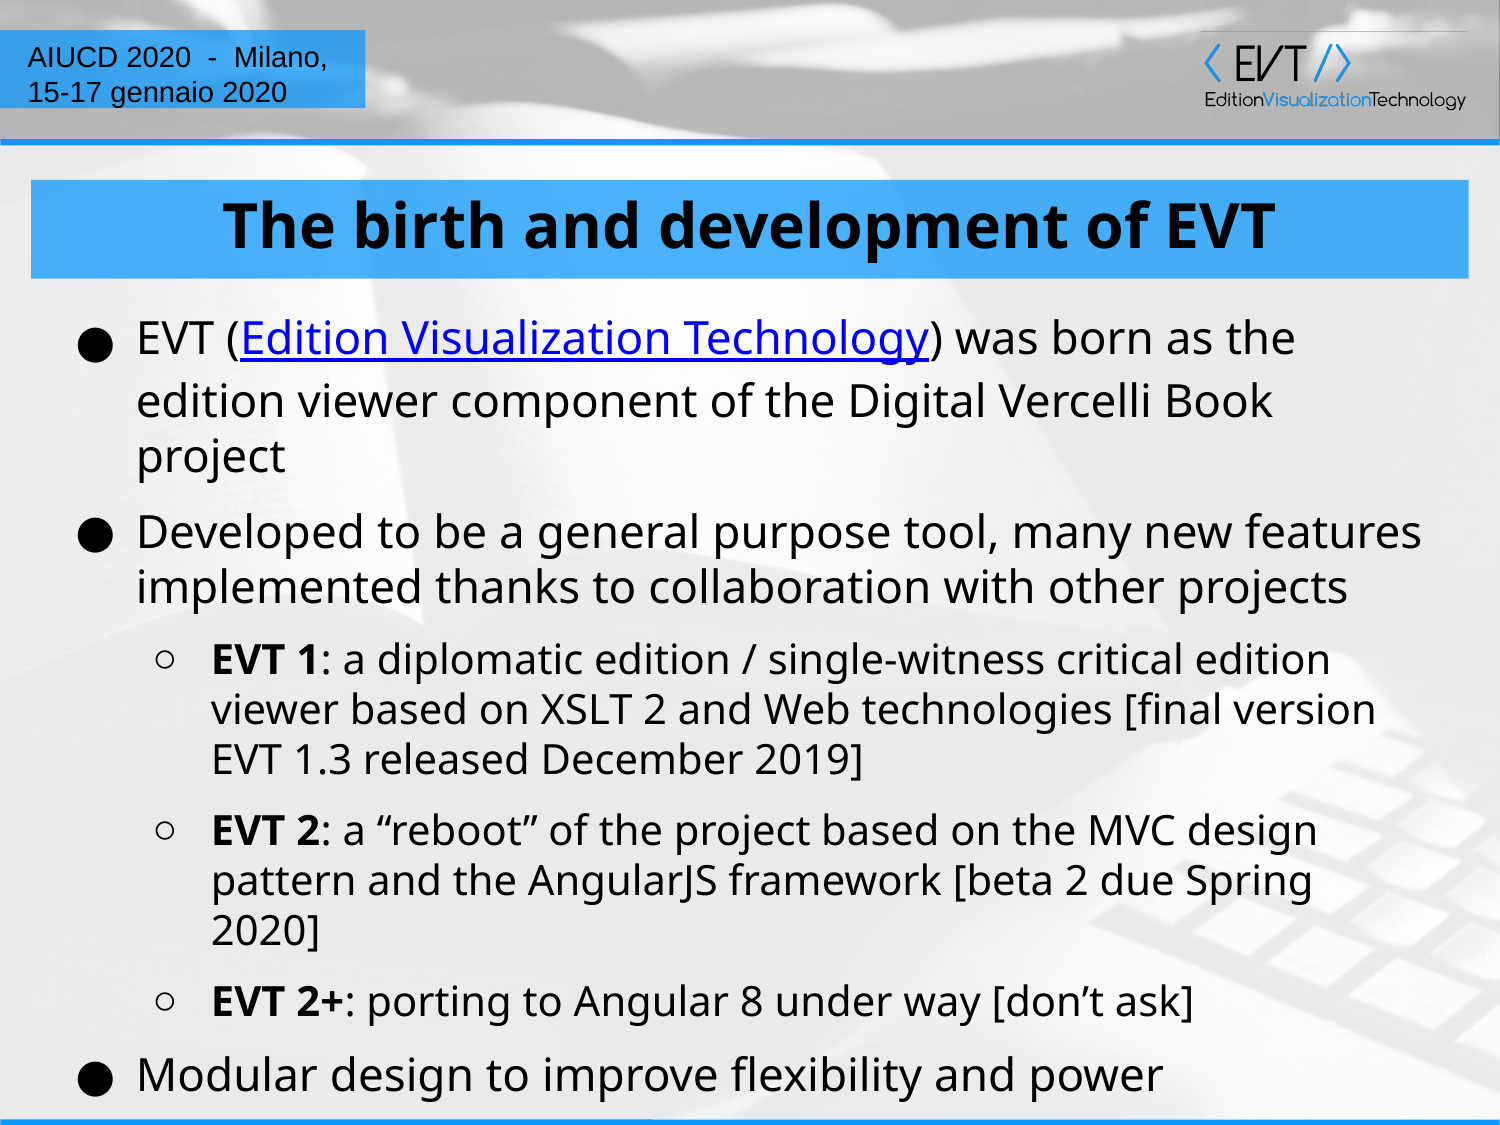

# The birth and development of EVT
EVT (Edition Visualization Technology) was born as the edition viewer component of the Digital Vercelli Book project
Developed to be a general purpose tool, many new features implemented thanks to collaboration with other projects
EVT 1: a diplomatic edition / single-witness critical edition viewer based on XSLT 2 and Web technologies [final version EVT 1.3 released December 2019]
EVT 2: a “reboot” of the project based on the MVC design pattern and the AngularJS framework [beta 2 due Spring 2020]
EVT 2+: porting to Angular 8 under way [don’t ask]
Modular design to improve flexibility and power
UI/X designed (and tested) to maximize ease of use